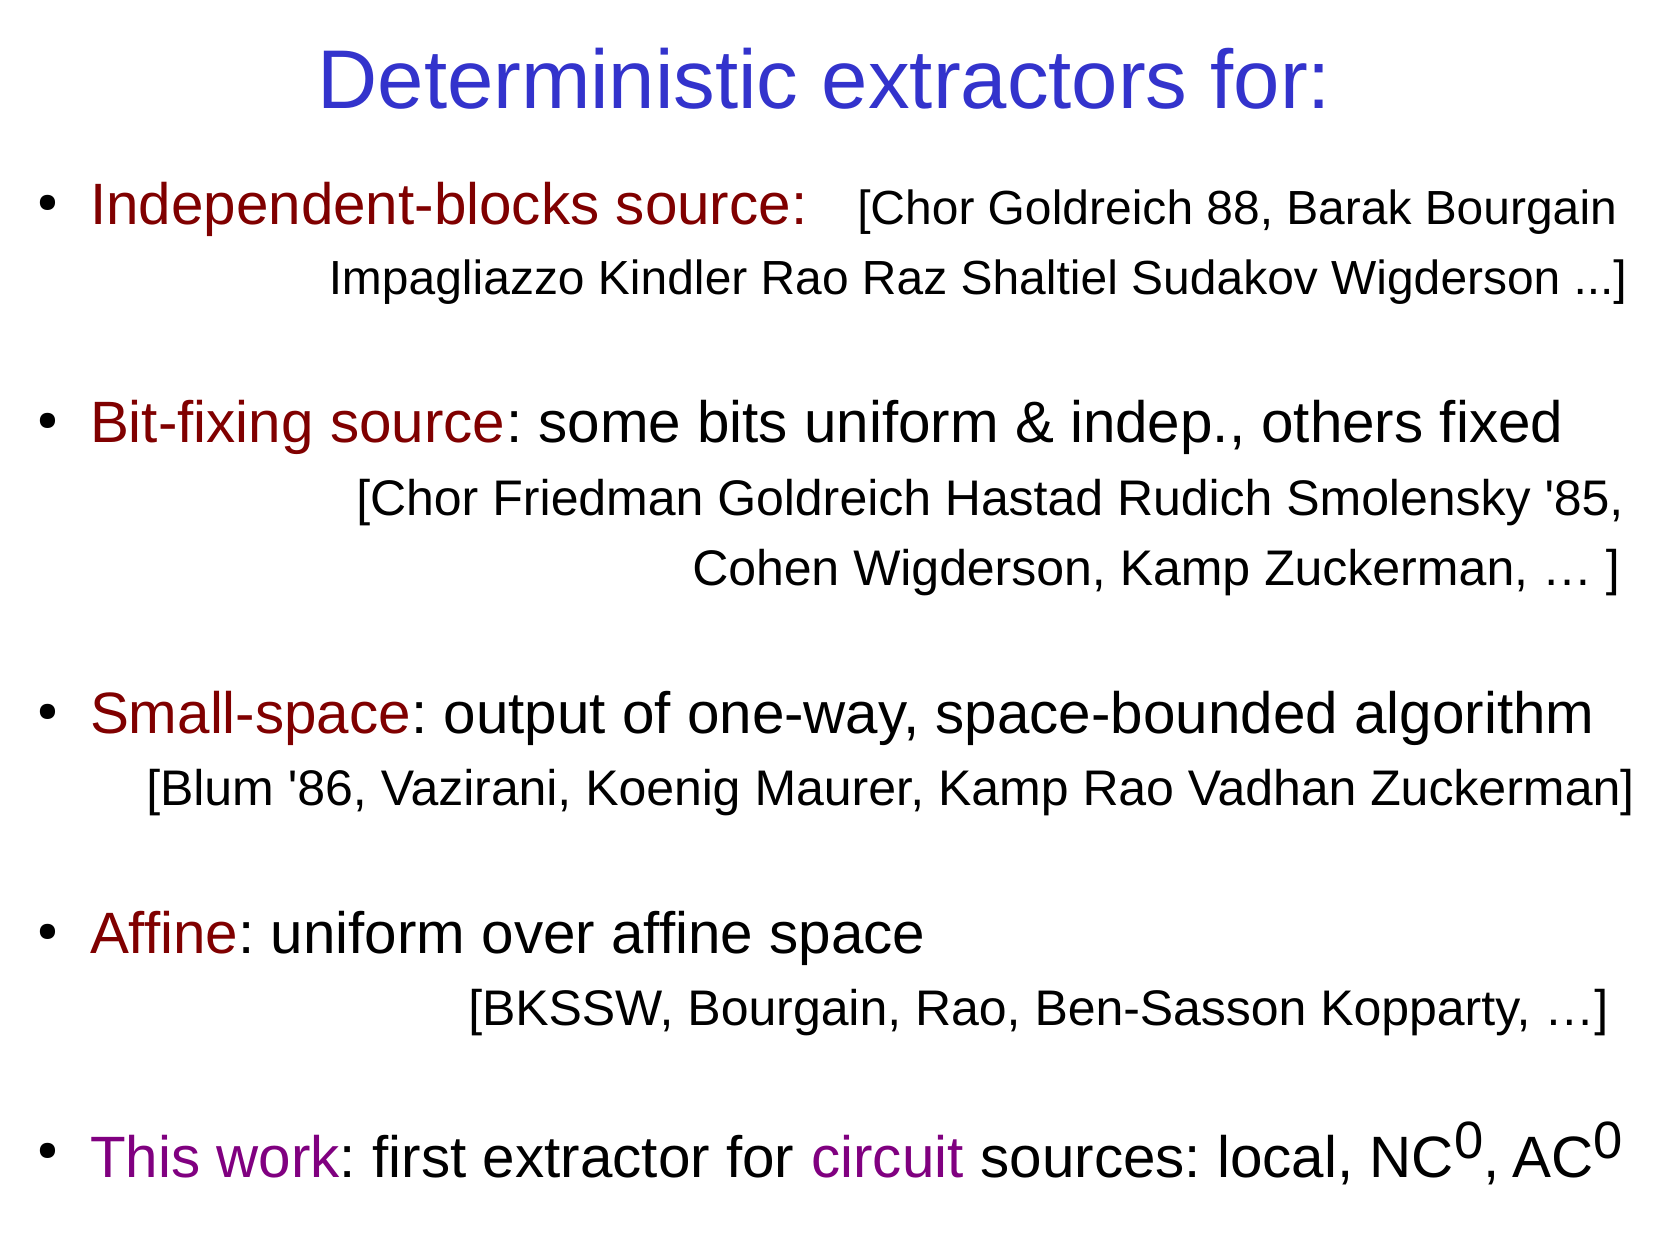

Deterministic extractors for:
# Independent-blocks source: [Chor Goldreich 88, Barak Bourgain
 Impagliazzo Kindler Rao Raz Shaltiel Sudakov Wigderson ...]
Bit-fixing source: some bits uniform & indep., others fixed
 [Chor Friedman Goldreich Hastad Rudich Smolensky '85,
 Cohen Wigderson, Kamp Zuckerman, … ]
Small-space: output of one-way, space-bounded algorithm
 [Blum '86, Vazirani, Koenig Maurer, Kamp Rao Vadhan Zuckerman]
Affine: uniform over affine space
 [BKSSW, Bourgain, Rao, Ben-Sasson Kopparty, …]
This work: first extractor for circuit sources: local, NC0, AC0